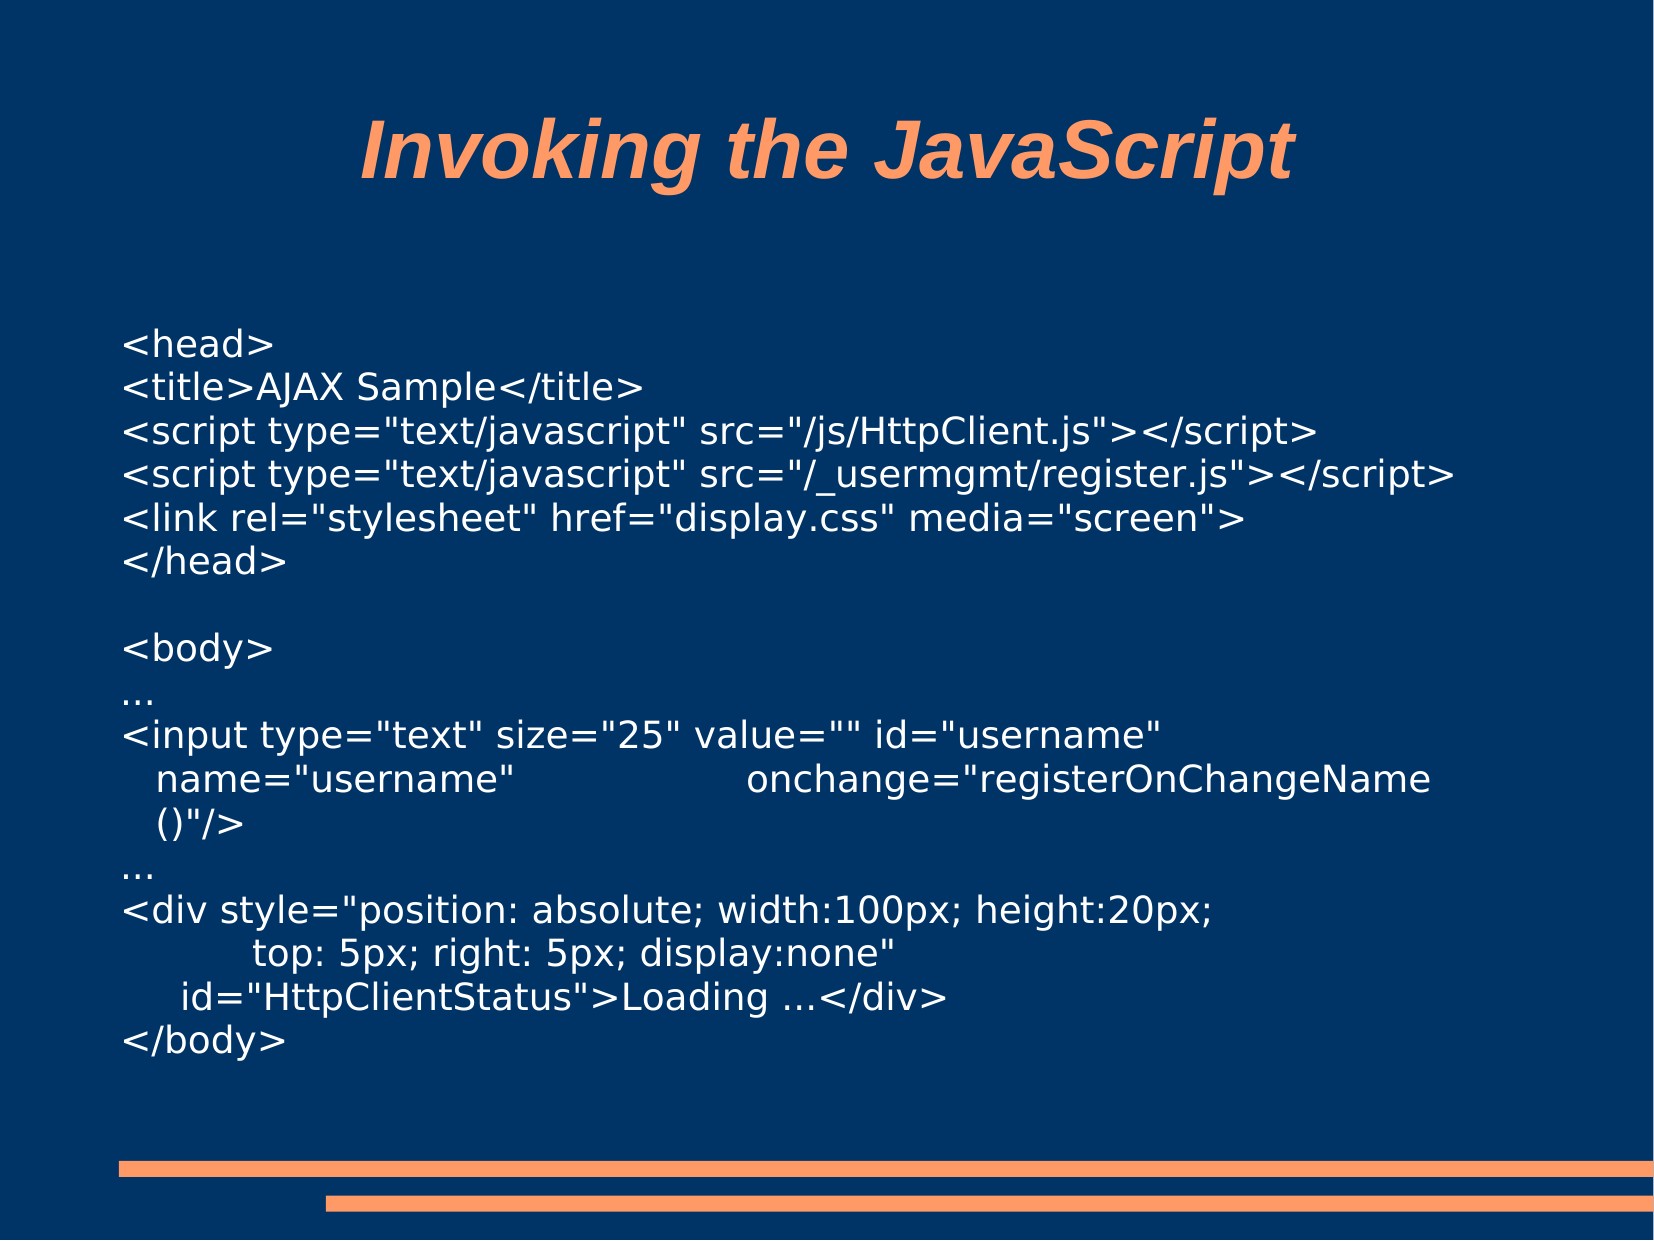

# Invoking the JavaScript
<head>
<title>AJAX Sample</title>
<script type="text/javascript" src="/js/HttpClient.js"></script>
<script type="text/javascript" src="/_usermgmt/register.js"></script>
<link rel="stylesheet" href="display.css" media="screen">
</head>
<body>
...
<input type="text" size="25" value="" id="username" name="username" 			onchange="registerOnChangeName ()"/>
...
<div style="position: absolute; width:100px; height:20px;
 top: 5px; right: 5px; display:none"
 id="HttpClientStatus">Loading ...</div>
</body>